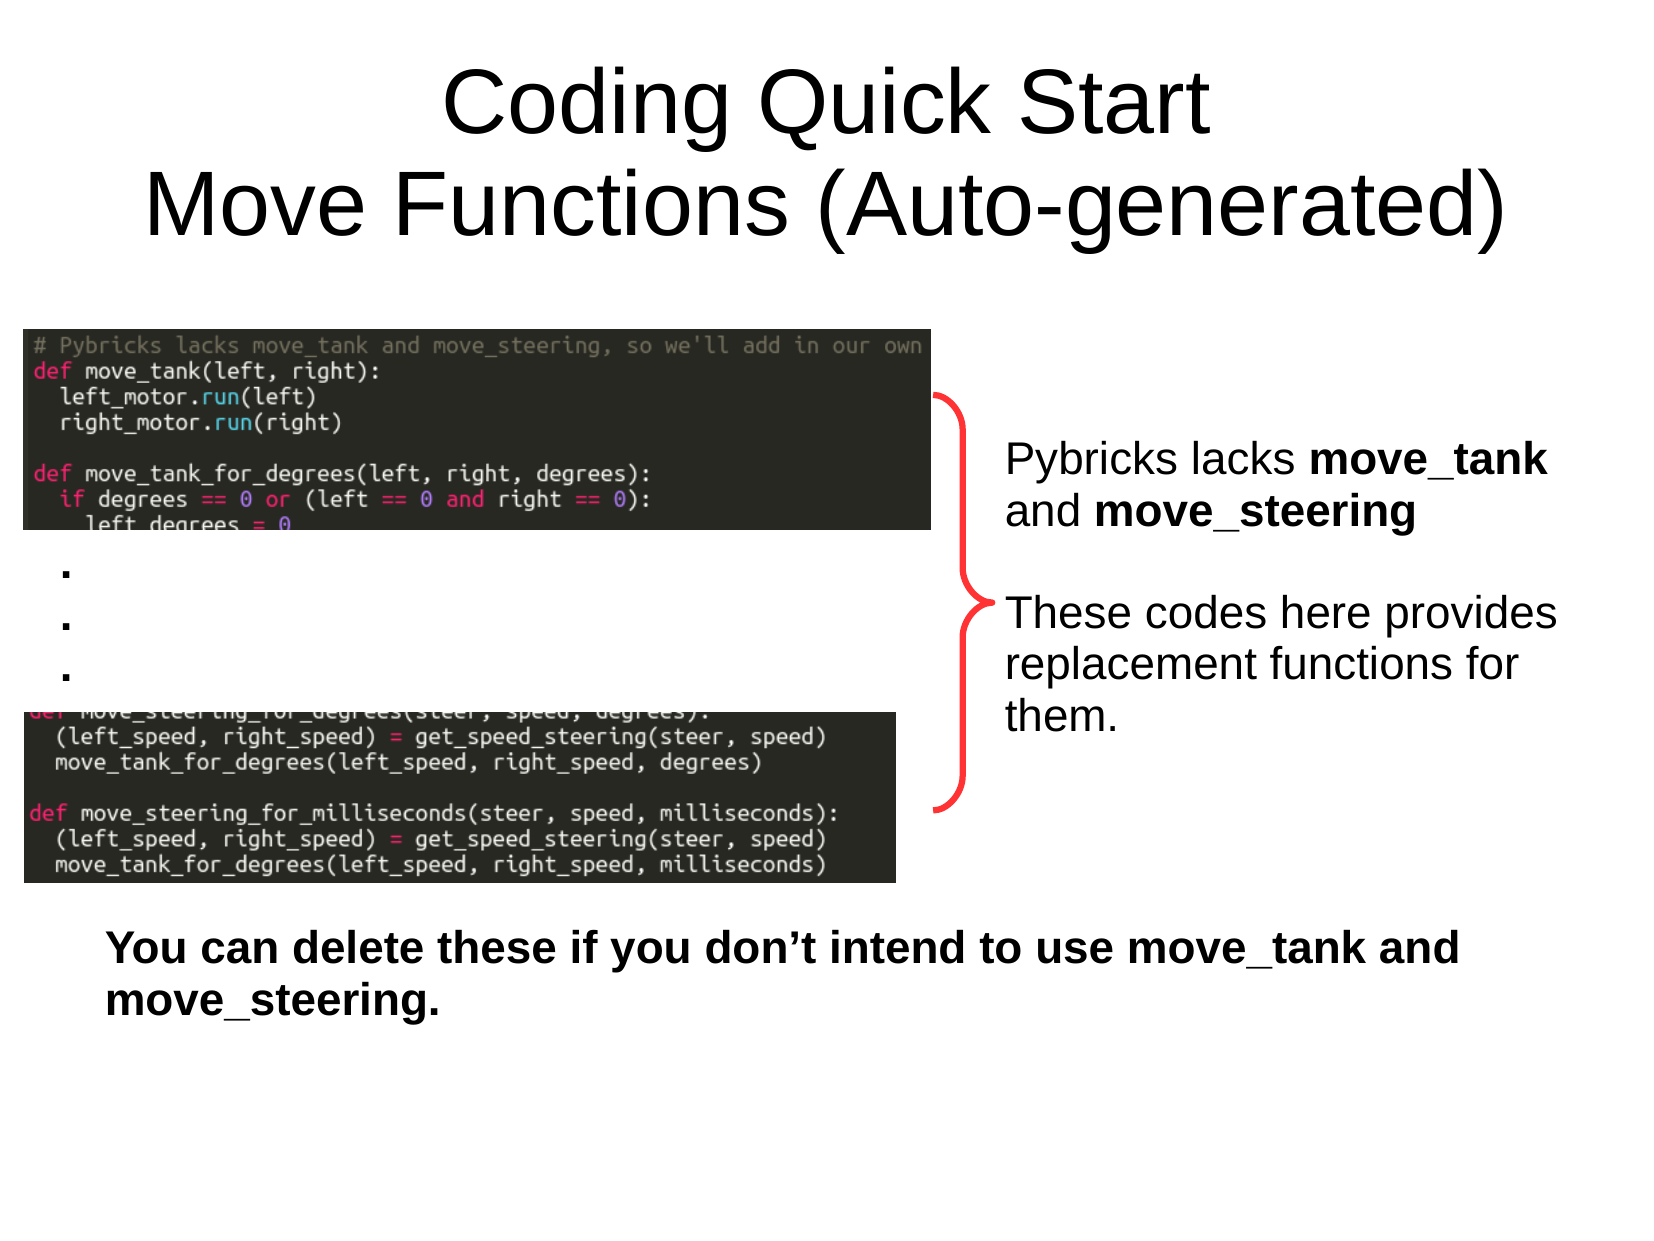

# Coding Quick Start Move Functions (Auto-generated)
Pybricks lacks move_tank and move_steering
These codes here provides replacement functions for them.
.
.
.
You can delete these if you don’t intend to use move_tank and move_steering.